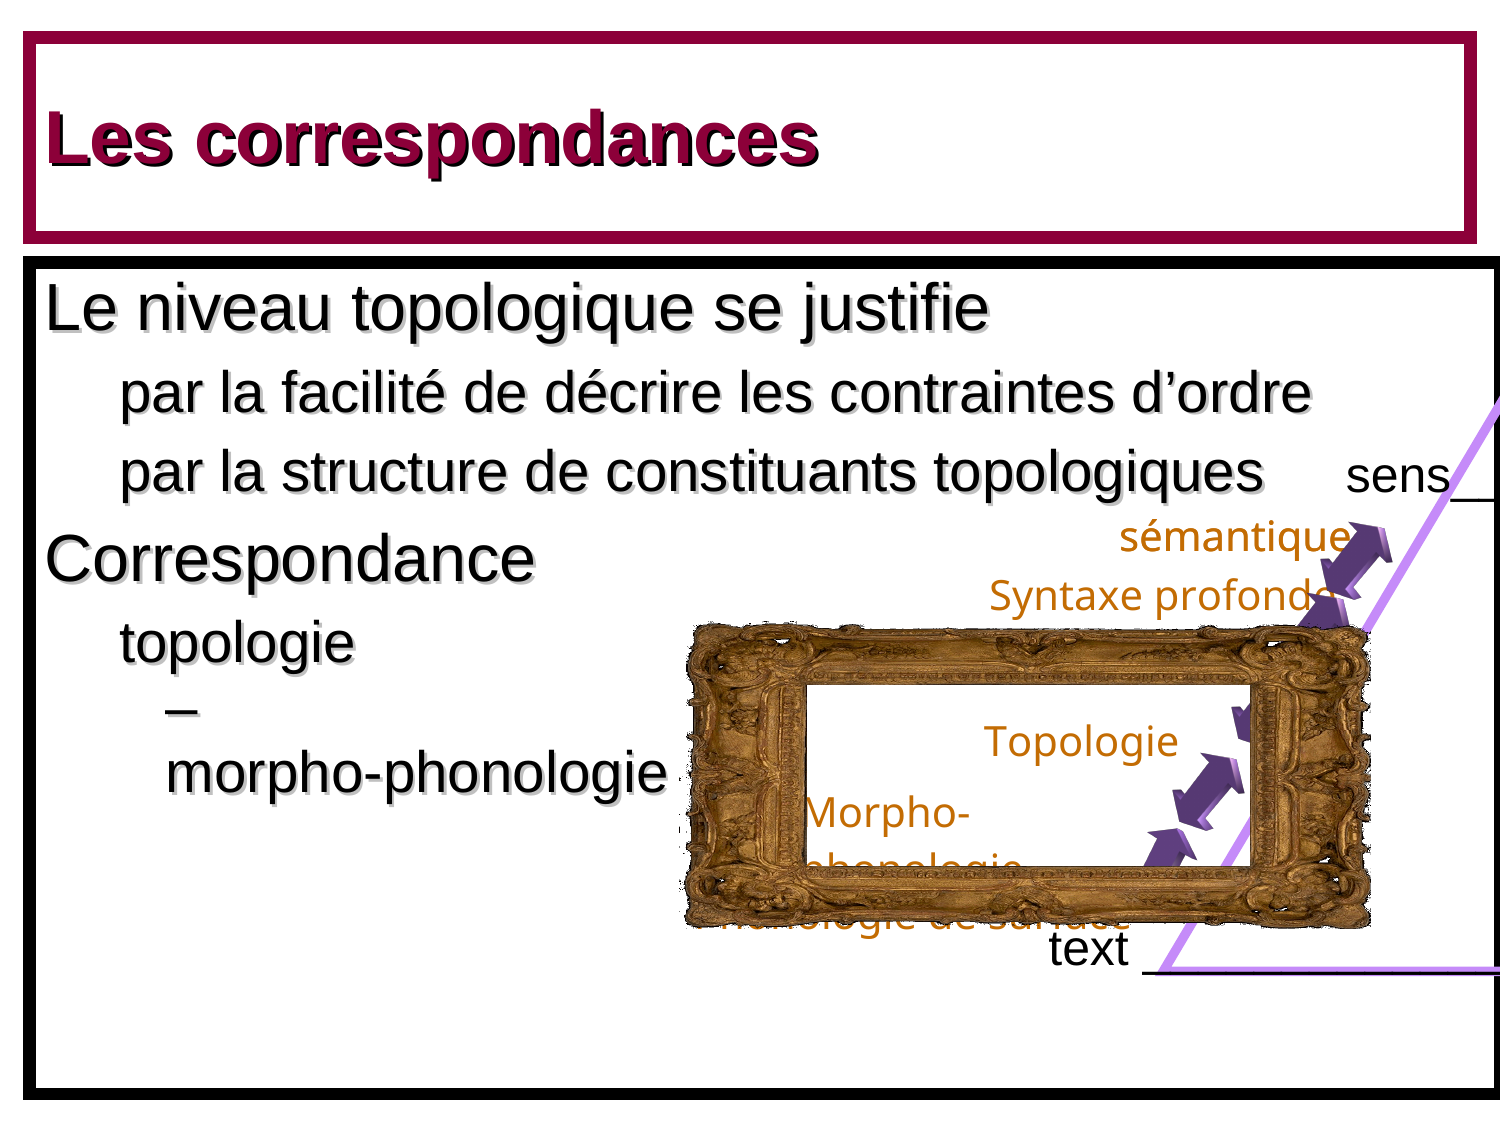

Les correspondances
# Le niveau topologique se justifie
par la facilité de décrire les contraintes d’ordre
par la structure de constituants topologiques
Correspondance
topologie
–
morpho-phonologie
 sens_______
sémantique
sémantique
Syntaxe profonde
Syntaxe de surface
 Topologie
Morpho-phonologie
Phonologie de surface
text __________________________